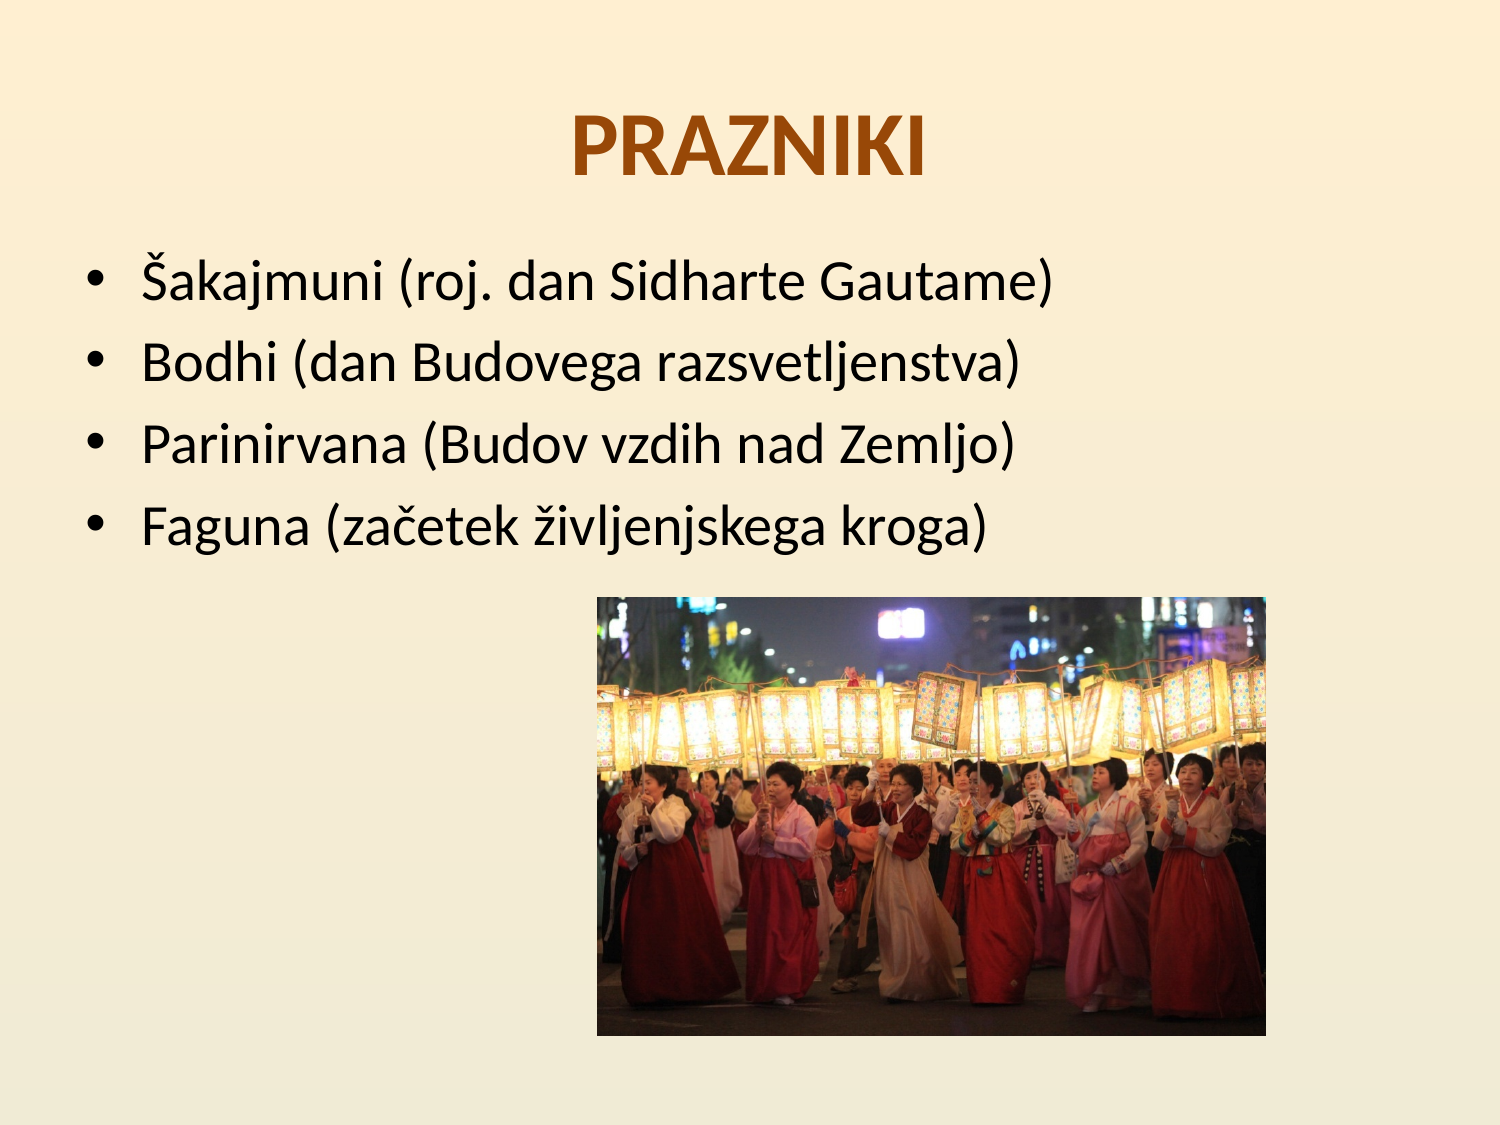

# PRAZNIKI
Šakajmuni (roj. dan Sidharte Gautame)
Bodhi (dan Budovega razsvetljenstva)
Parinirvana (Budov vzdih nad Zemljo)
Faguna (začetek življenjskega kroga)